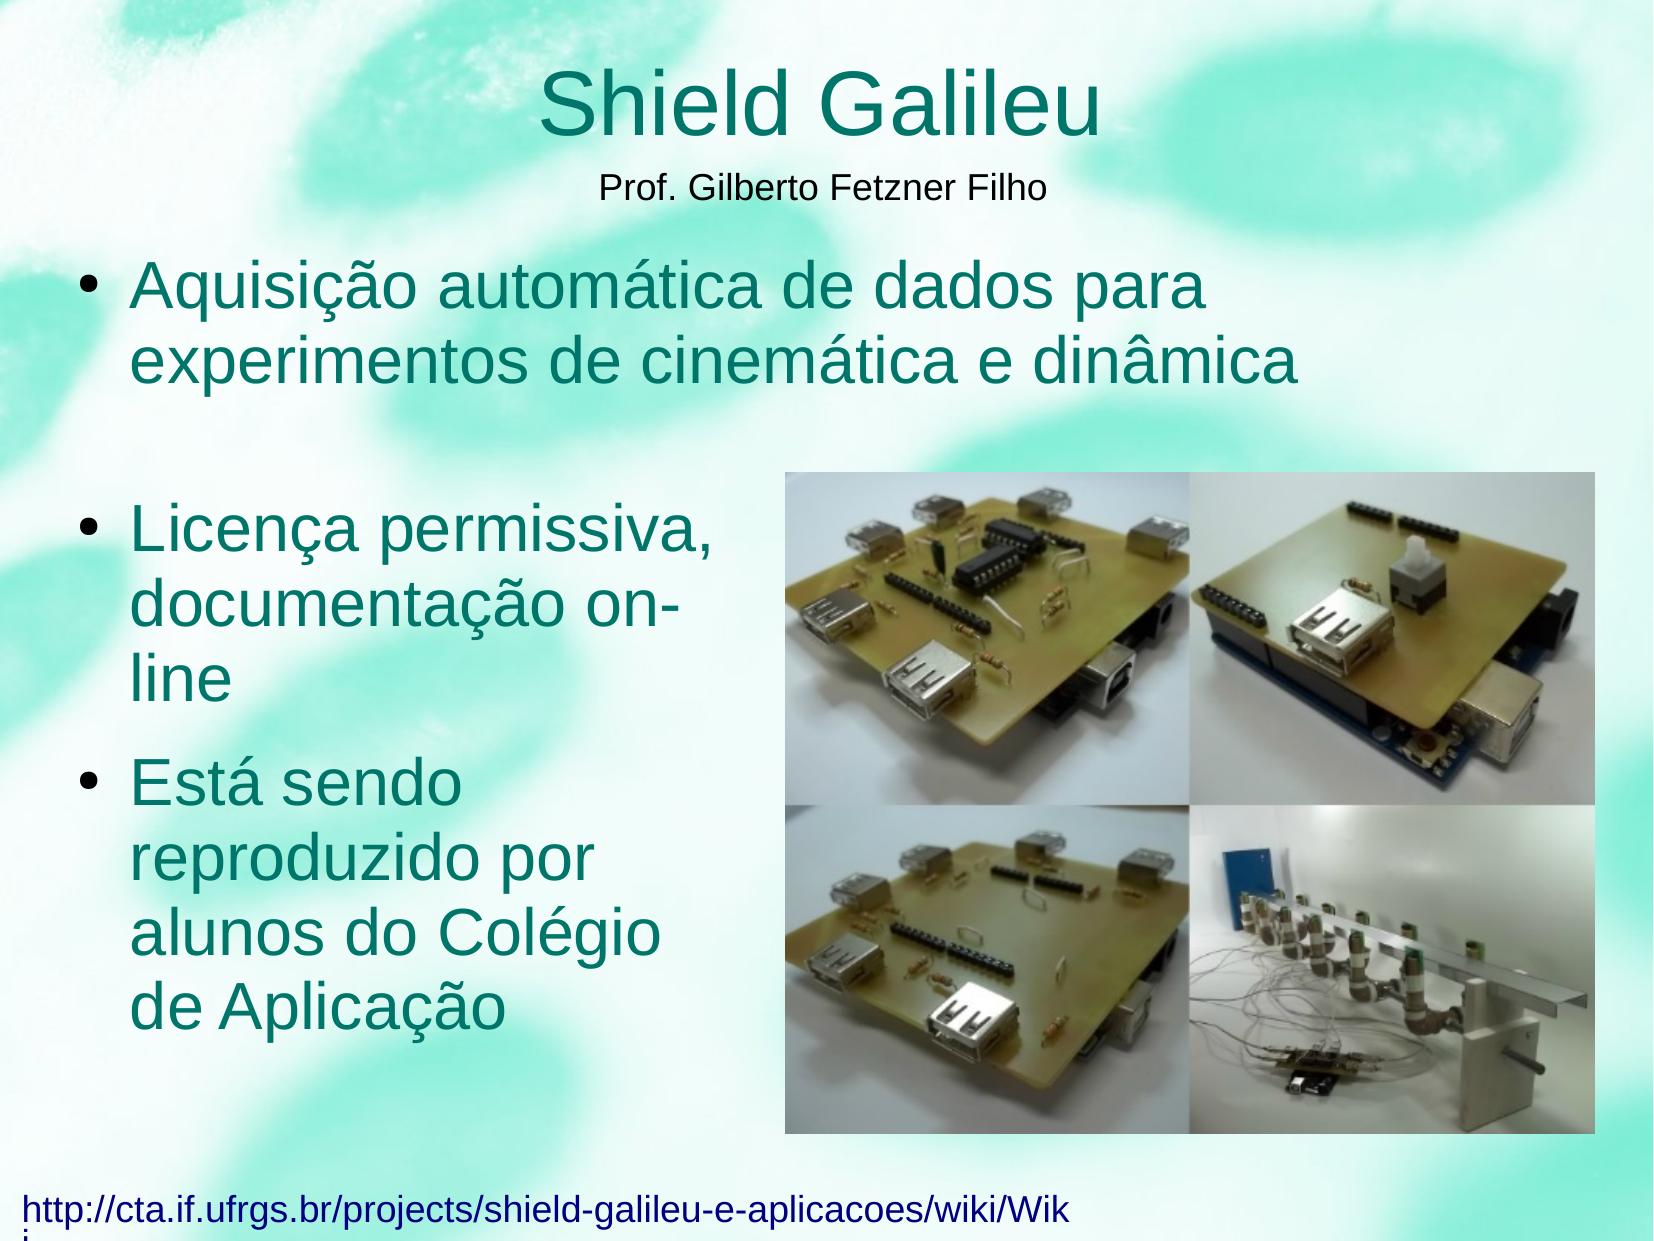

# Shield Galileu
Prof. Gilberto Fetzner Filho
Aquisição automática de dados para experimentos de cinemática e dinâmica
Licença permissiva, documentação on-line
Está sendo reproduzido por alunos do Colégio de Aplicação
http://cta.if.ufrgs.br/projects/shield-galileu-e-aplicacoes/wiki/Wiki